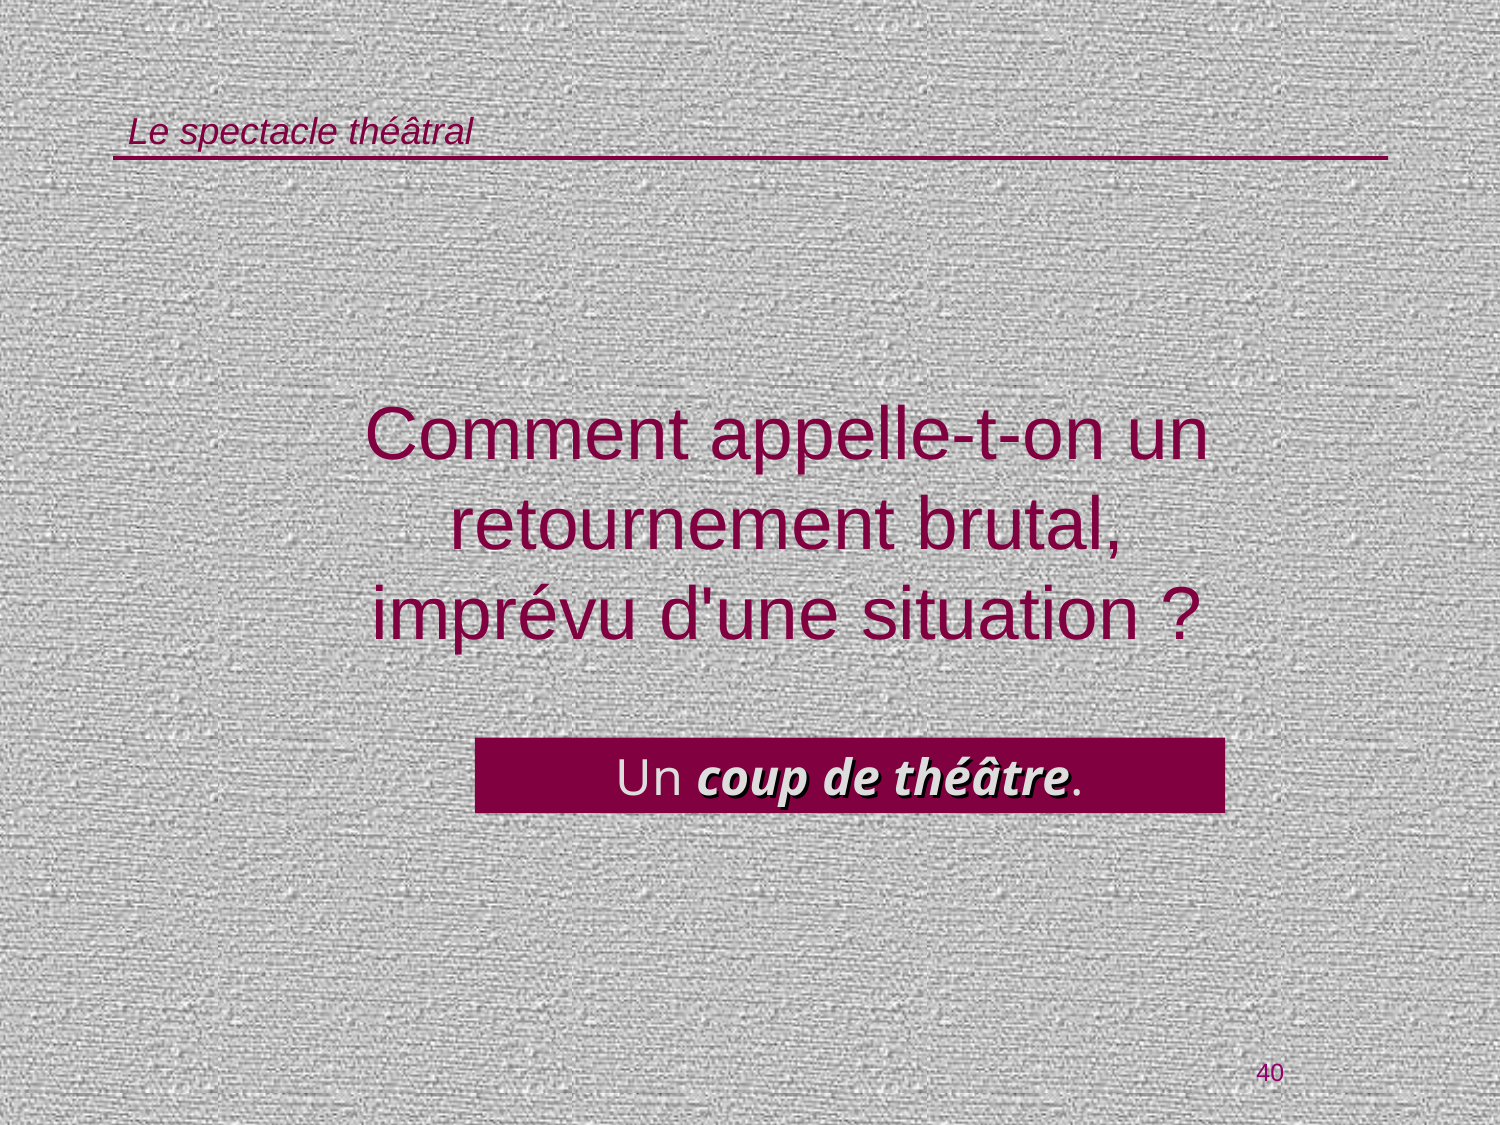

Comment appelle-t-on un retournement brutal, imprévu d'une situation ?
Un coup de théâtre.
40